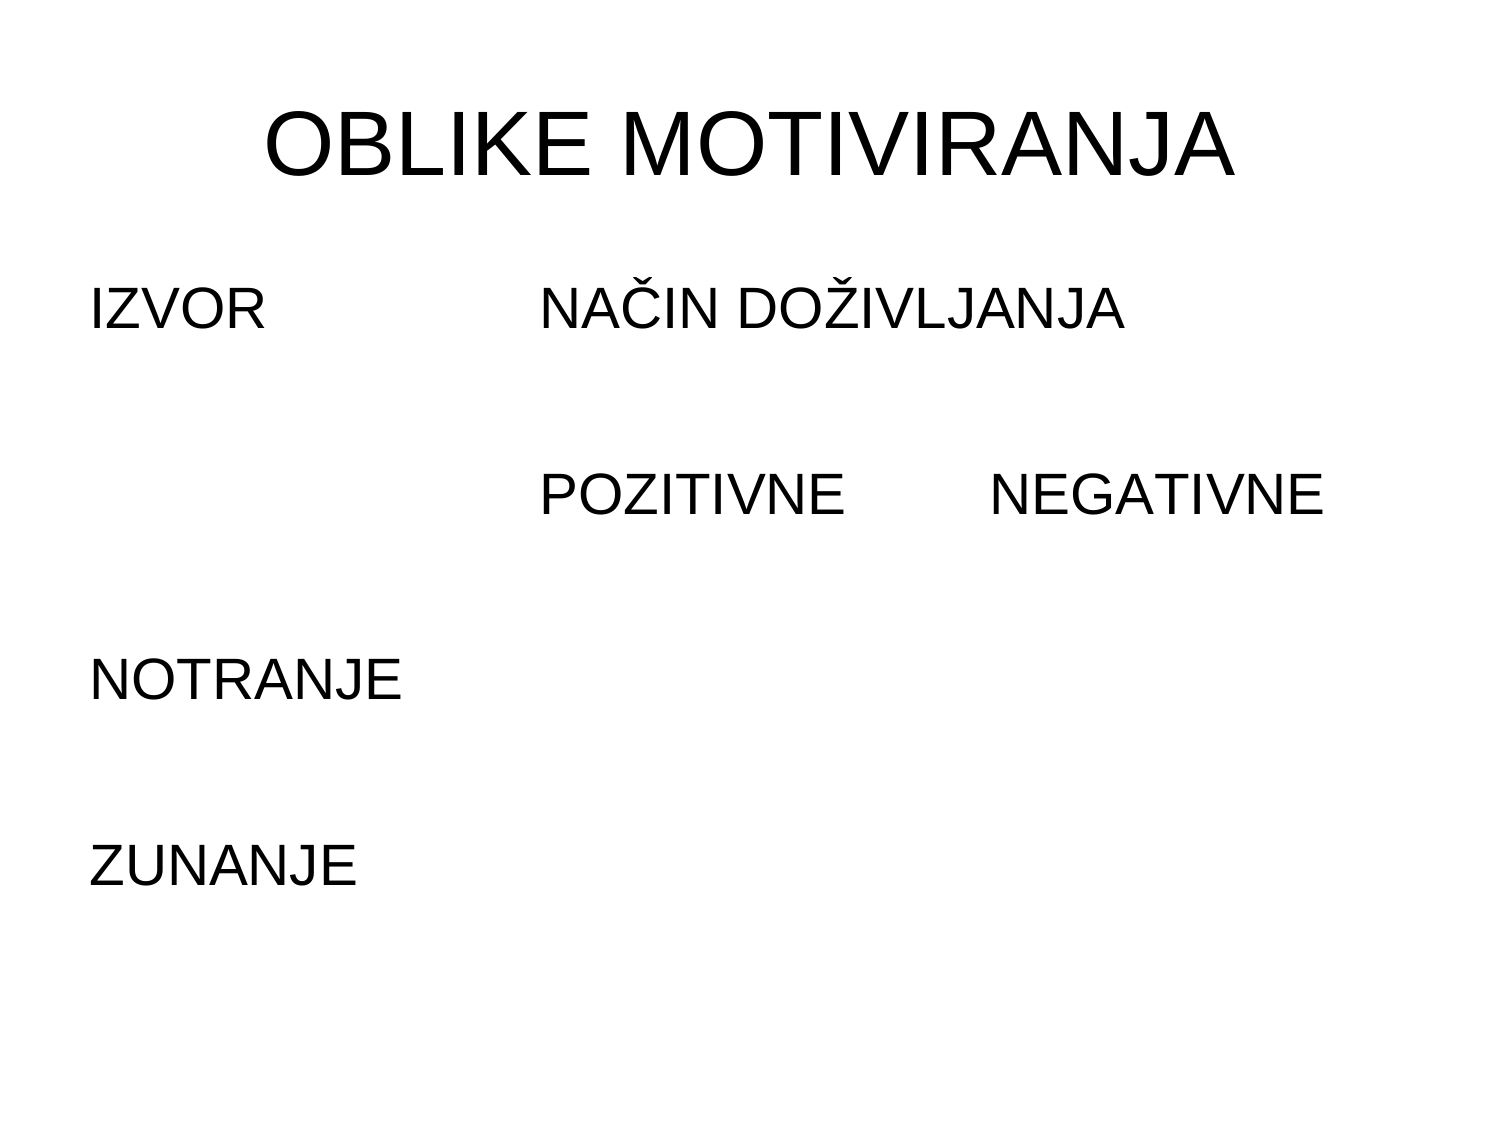

# OBLIKE MOTIVIRANJA
| IZVOR | NAČIN DOŽIVLJANJA | |
| --- | --- | --- |
| | POZITIVNE | NEGATIVNE |
| NOTRANJE | | |
| ZUNANJE | | |